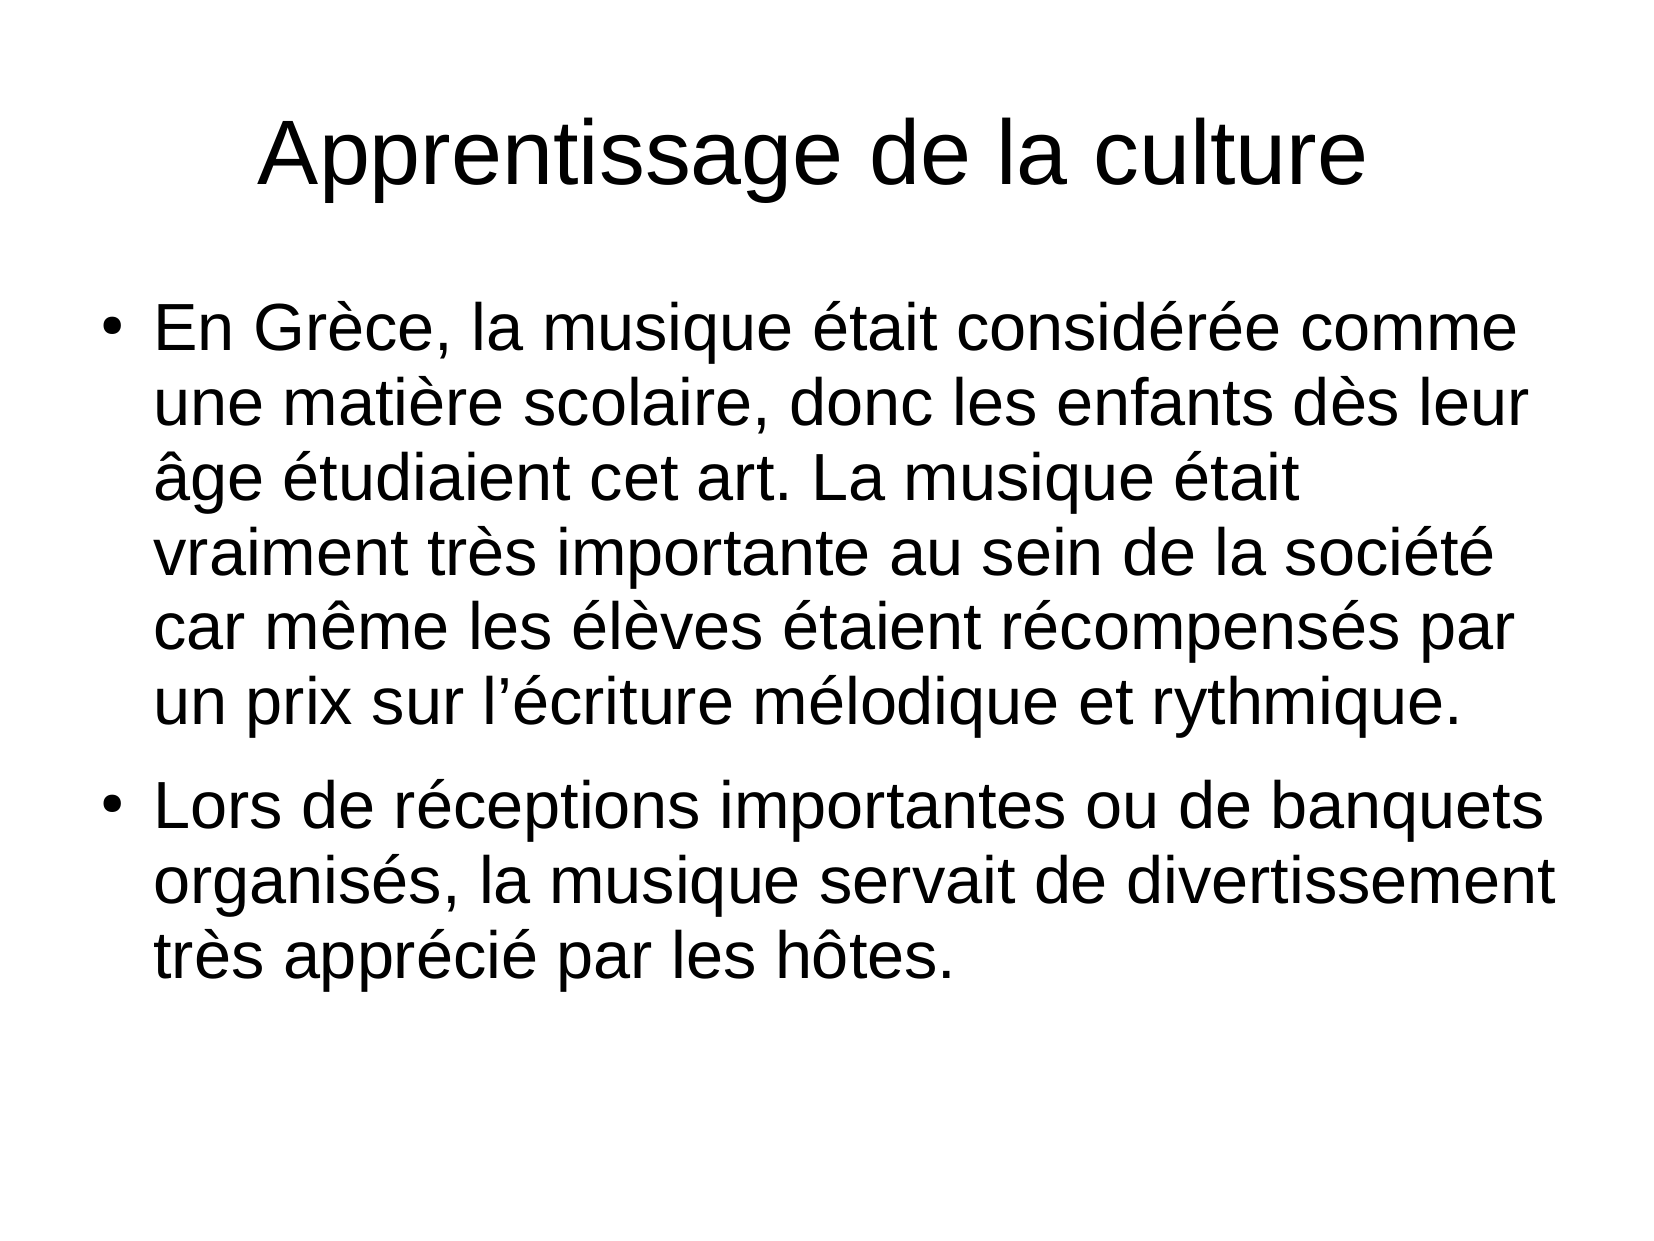

# Apprentissage de la culture
En Grèce, la musique était considérée comme une matière scolaire, donc les enfants dès leur âge étudiaient cet art. La musique était vraiment très importante au sein de la société car même les élèves étaient récompensés par un prix sur l’écriture mélodique et rythmique.
Lors de réceptions importantes ou de banquets organisés, la musique servait de divertissement très apprécié par les hôtes.